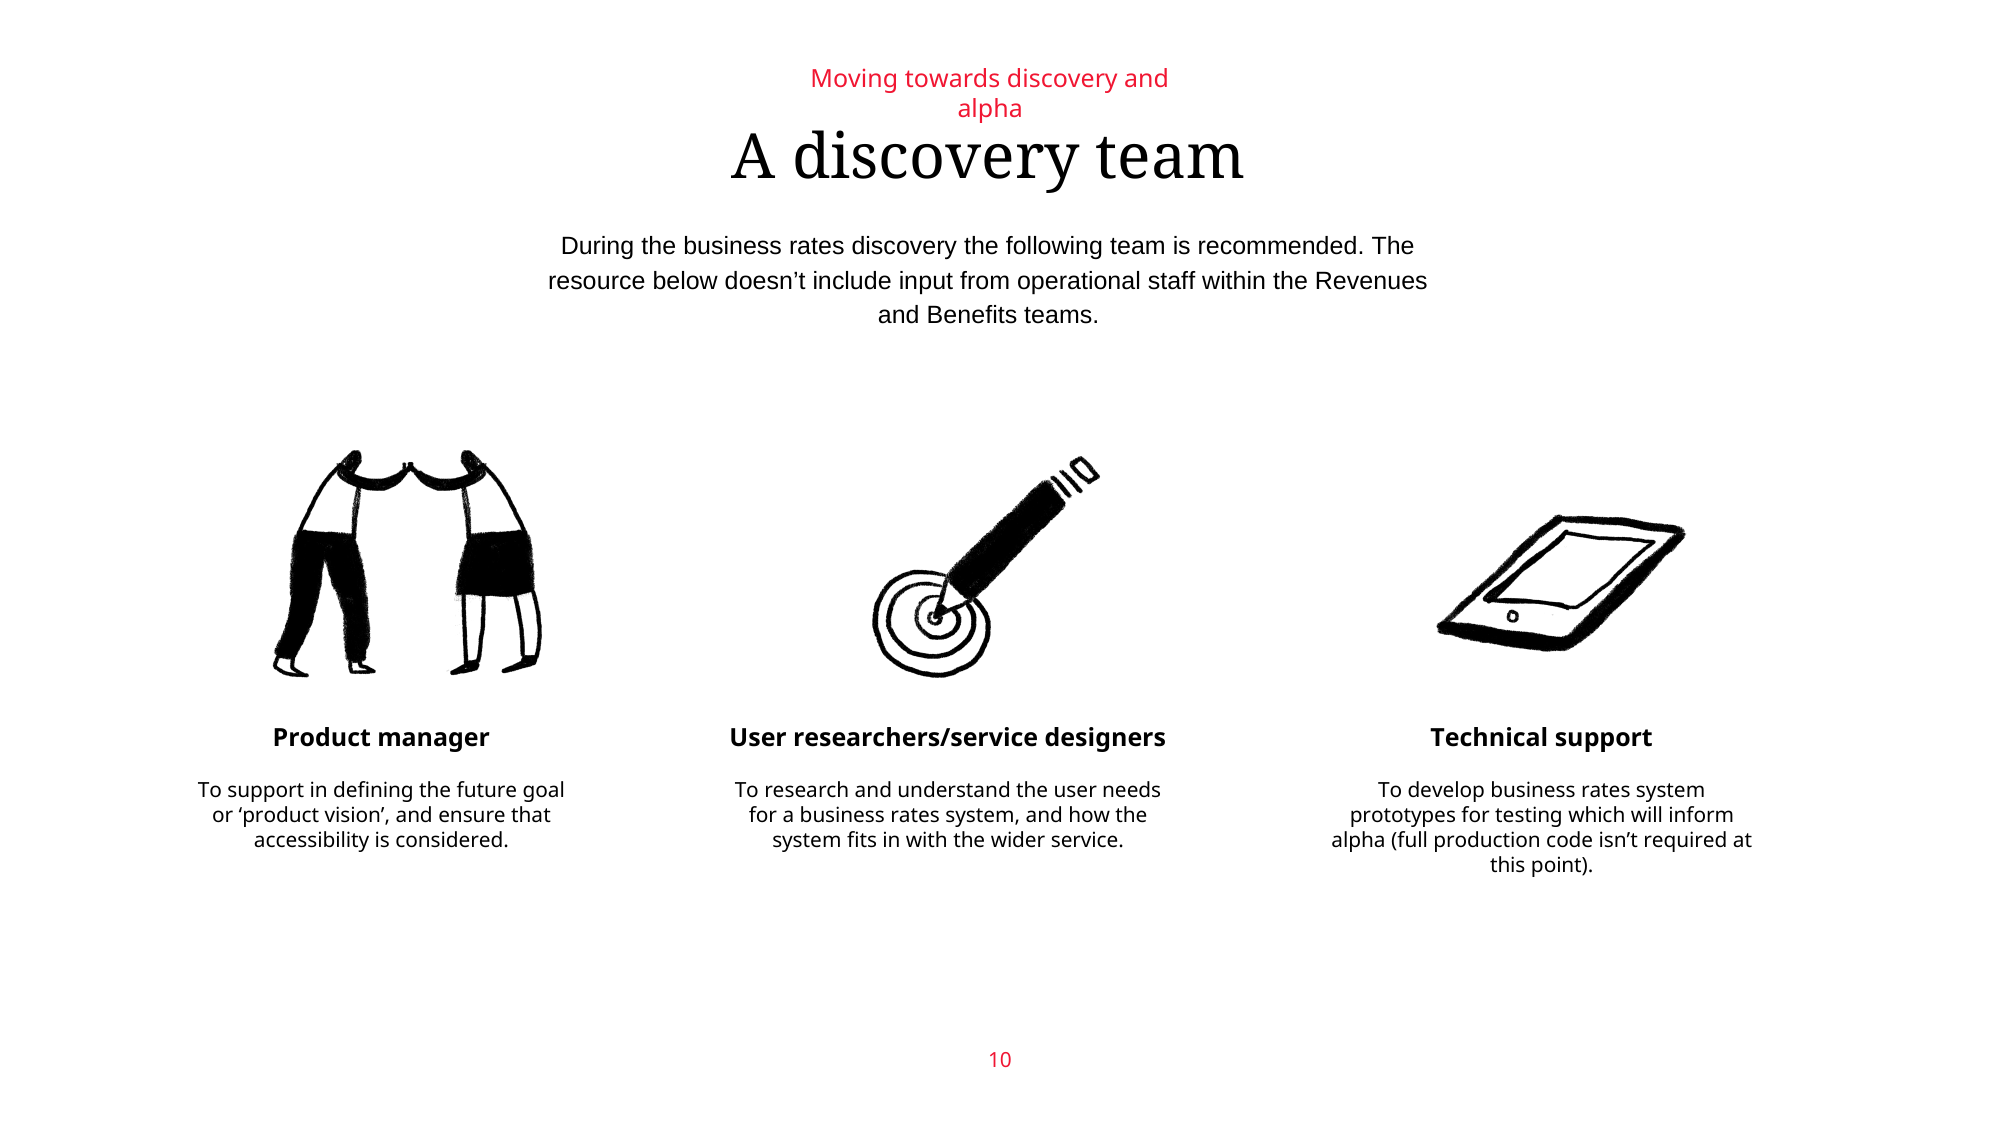

Moving towards discovery and alpha
A discovery team
During the business rates discovery the following team is recommended. The resource below doesn’t include input from operational staff within the Revenues and Benefits teams.
Product manager
To support in defining the future goal or ‘product vision’, and ensure that accessibility is considered.
User researchers/service designers
To research and understand the user needs for a business rates system, and how the system fits in with the wider service.
Technical support
To develop business rates system prototypes for testing which will inform alpha (full production code isn’t required at this point).